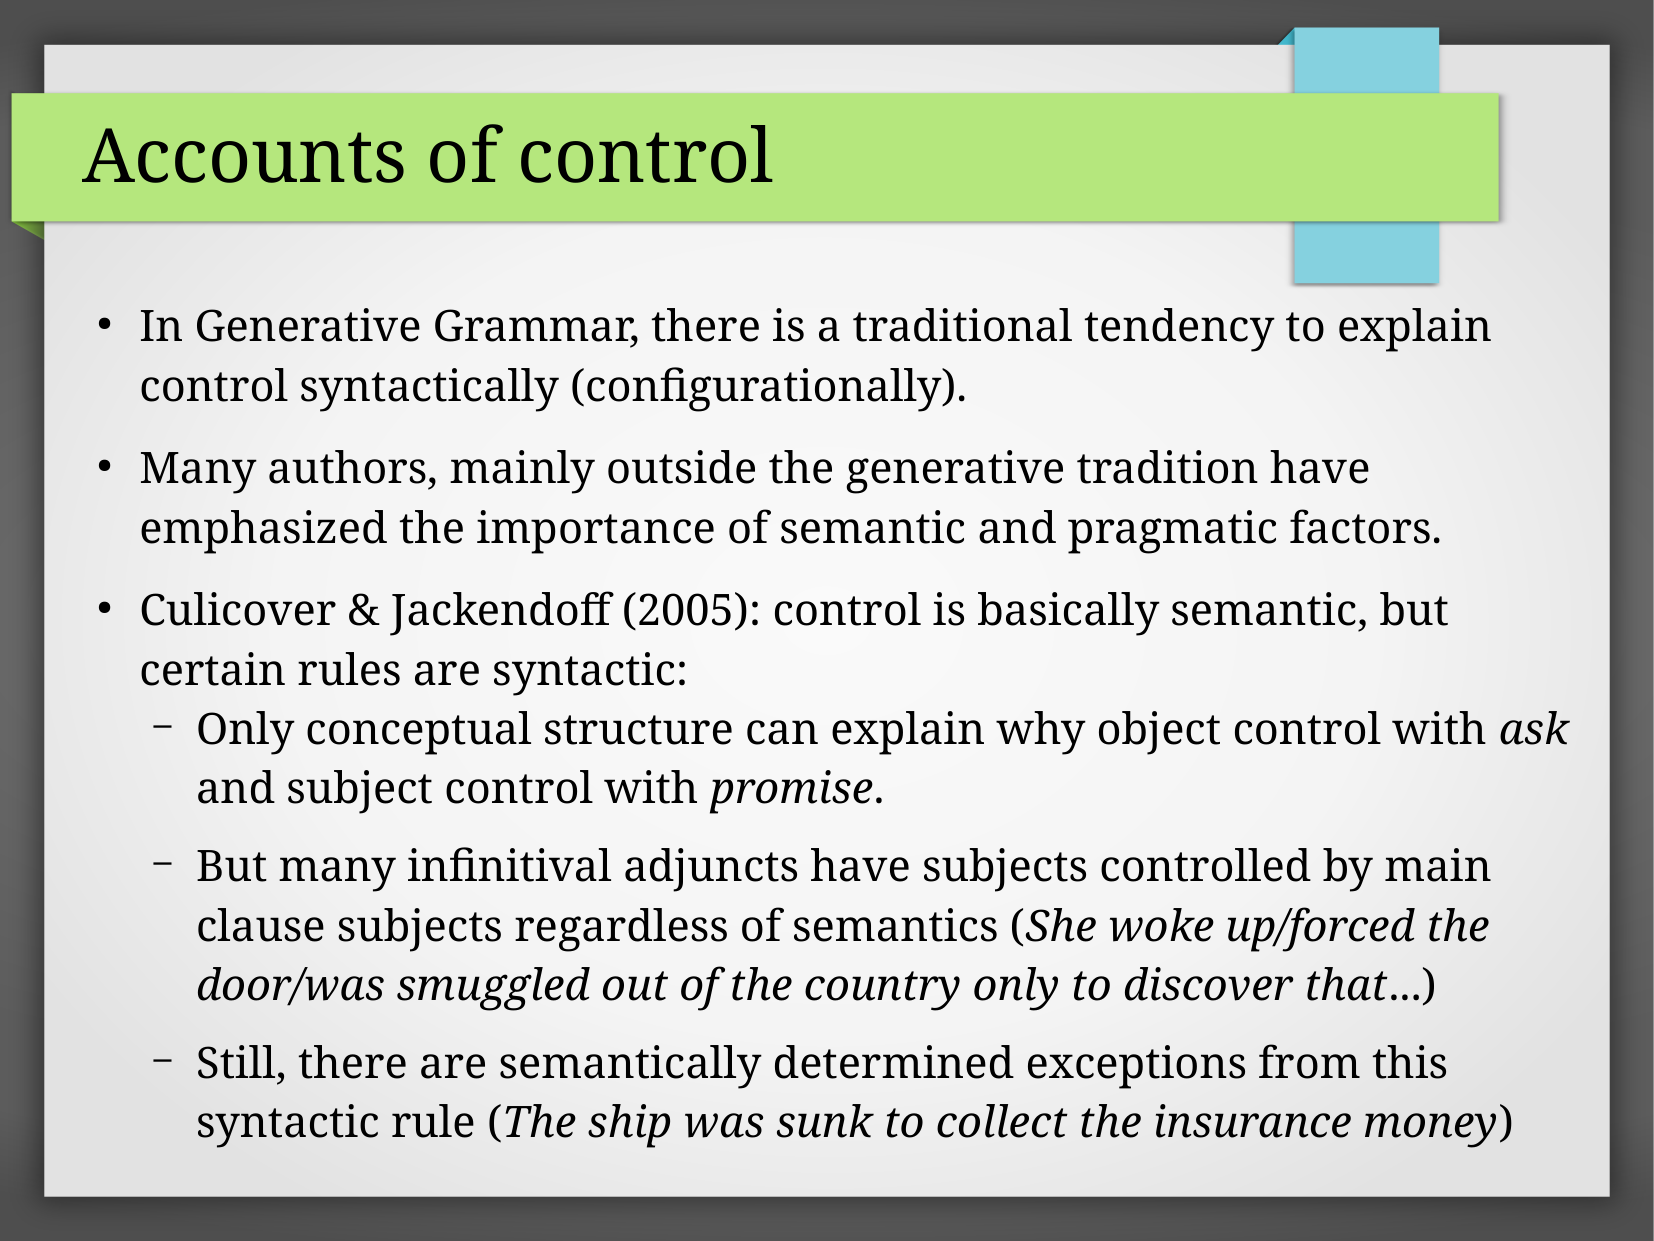

# Accounts of control
In Generative Grammar, there is a traditional tendency to explain control syntactically (configurationally).
Many authors, mainly outside the generative tradition have emphasized the importance of semantic and pragmatic factors.
Culicover & Jackendoff (2005): control is basically semantic, but certain rules are syntactic:
Only conceptual structure can explain why object control with ask and subject control with promise.
But many infinitival adjuncts have subjects controlled by main clause subjects regardless of semantics (She woke up/forced the door/was smuggled out of the country only to discover that...)
Still, there are semantically determined exceptions from this syntactic rule (The ship was sunk to collect the insurance money)